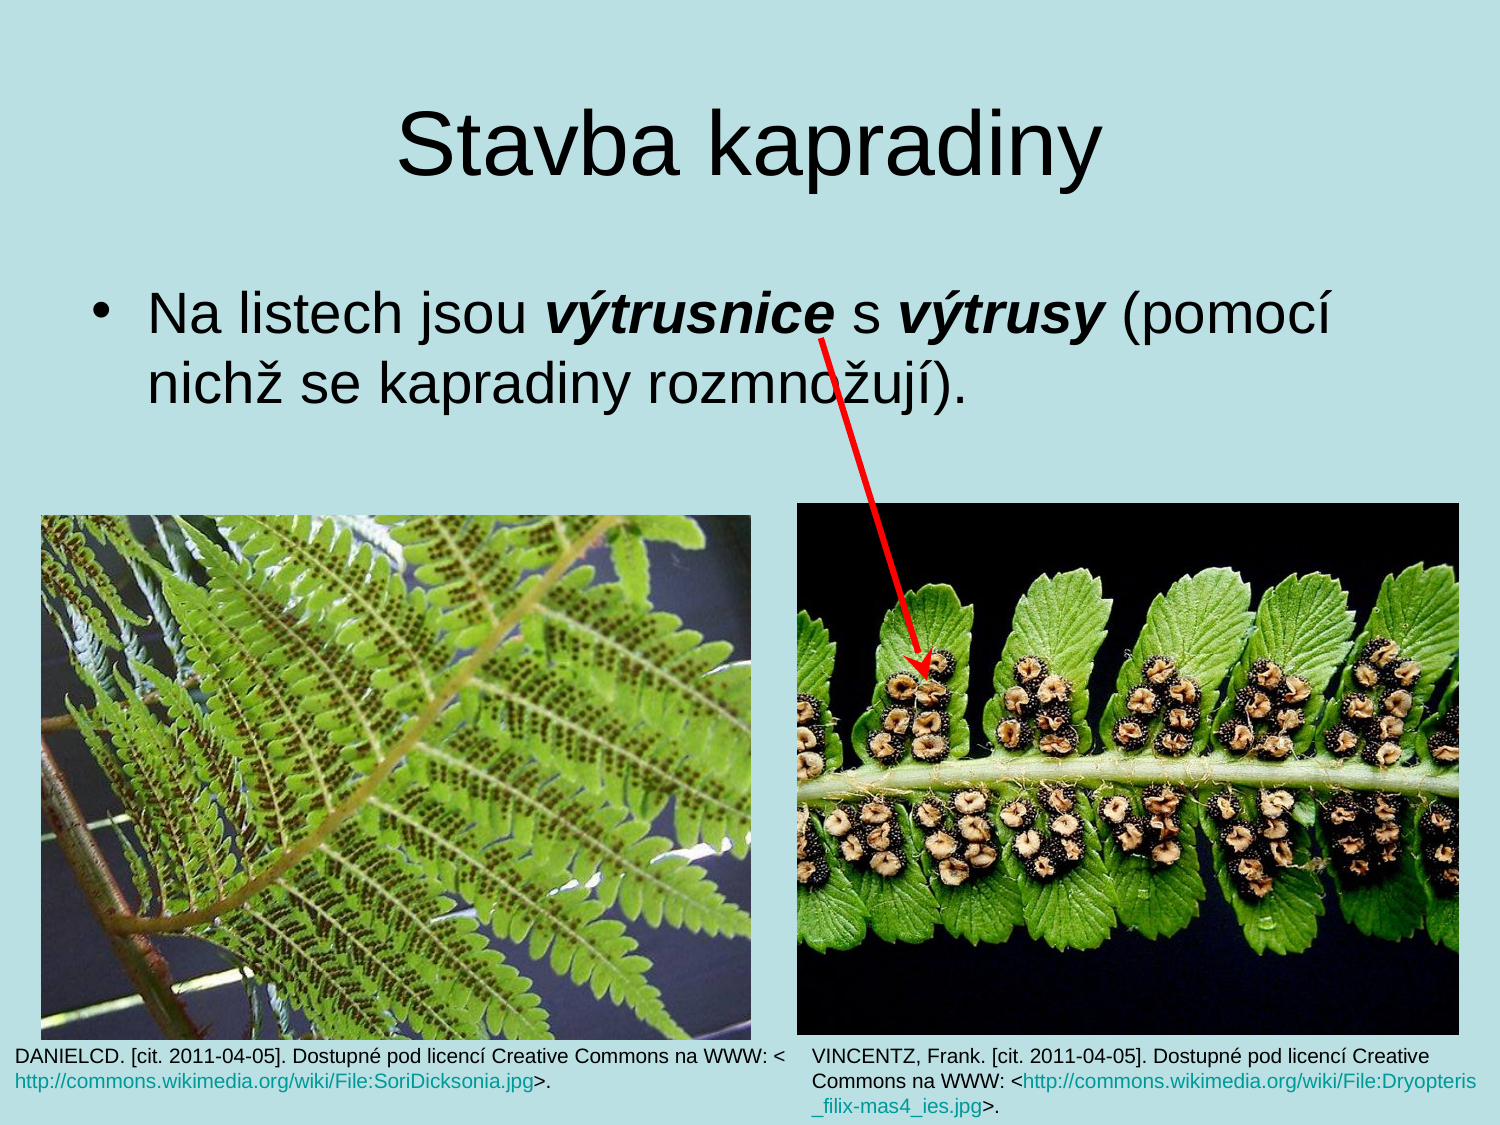

# Stavba kapradiny
Na listech jsou výtrusnice s výtrusy (pomocí nichž se kapradiny rozmnožují).
DANIELCD. [cit. 2011-04-05]. Dostupné pod licencí Creative Commons na WWW: <http://commons.wikimedia.org/wiki/File:SoriDicksonia.jpg>.
VINCENTZ, Frank. [cit. 2011-04-05]. Dostupné pod licencí Creative Commons na WWW: <http://commons.wikimedia.org/wiki/File:Dryopteris_filix-mas4_ies.jpg>.